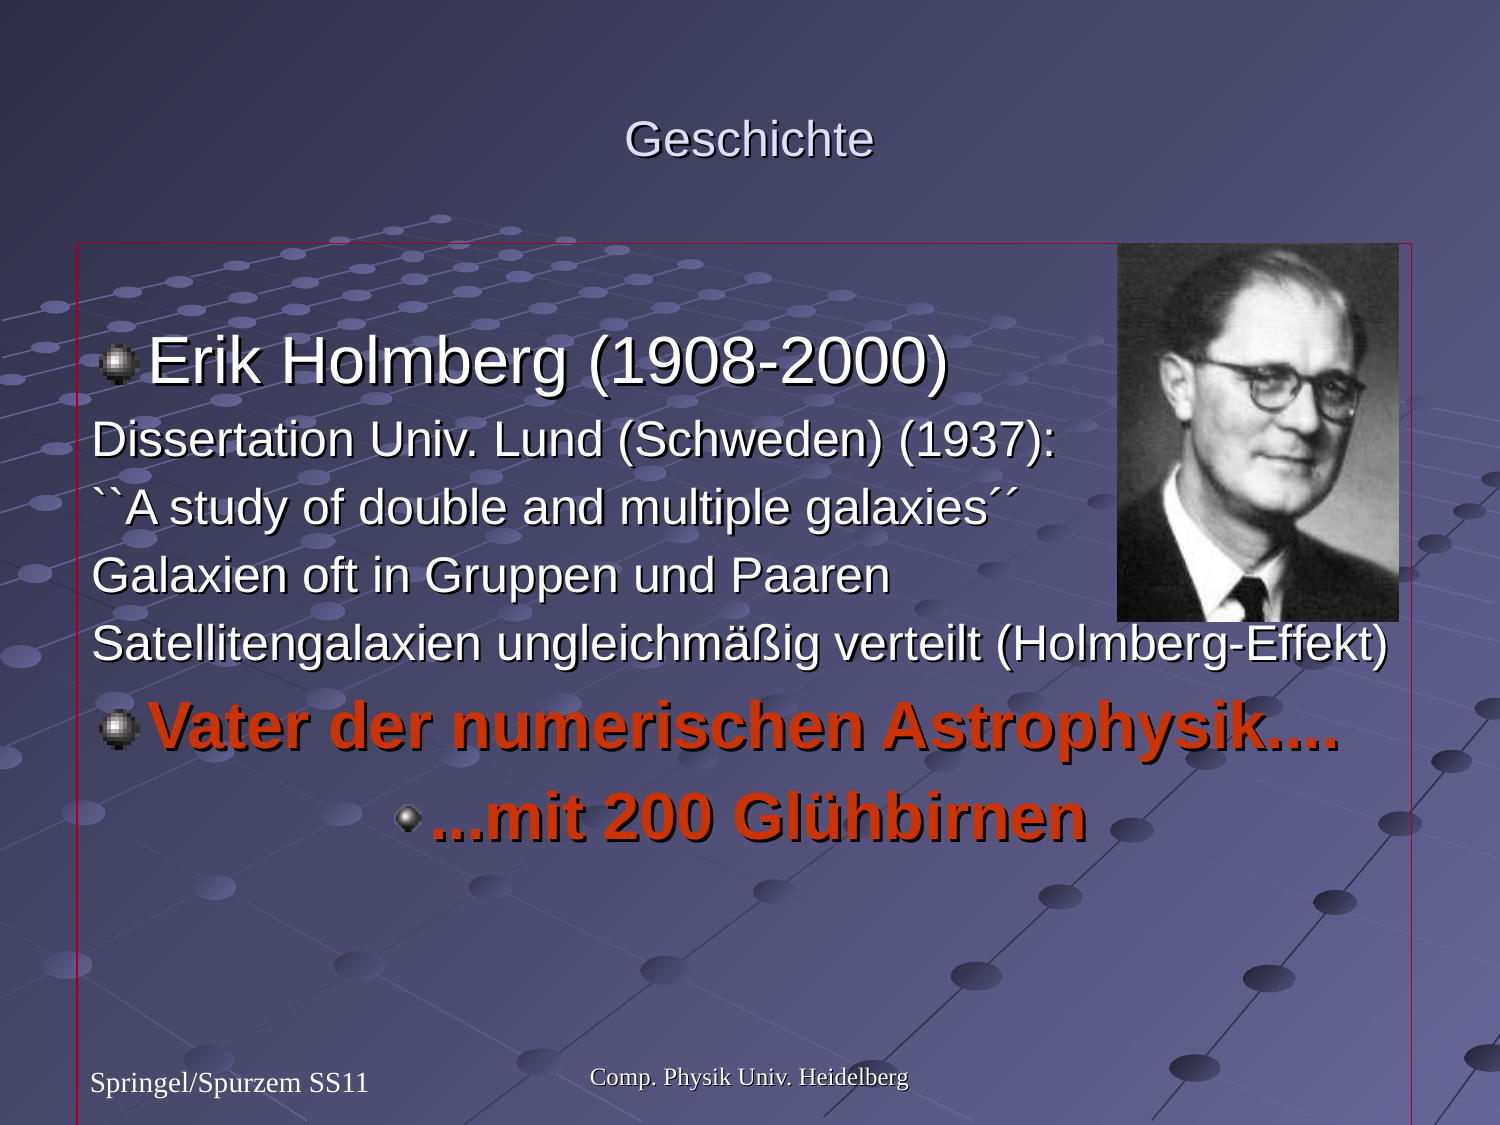

# Geschichte
Erik Holmberg (1908-2000)‏
Dissertation Univ. Lund (Schweden) (1937):
``A study of double and multiple galaxies´´
Galaxien oft in Gruppen und Paaren
Satellitengalaxien ungleichmäßig verteilt (Holmberg-Effekt)‏
Vater der numerischen Astrophysik....
...mit 200 Glühbirnen
August 22, 2002